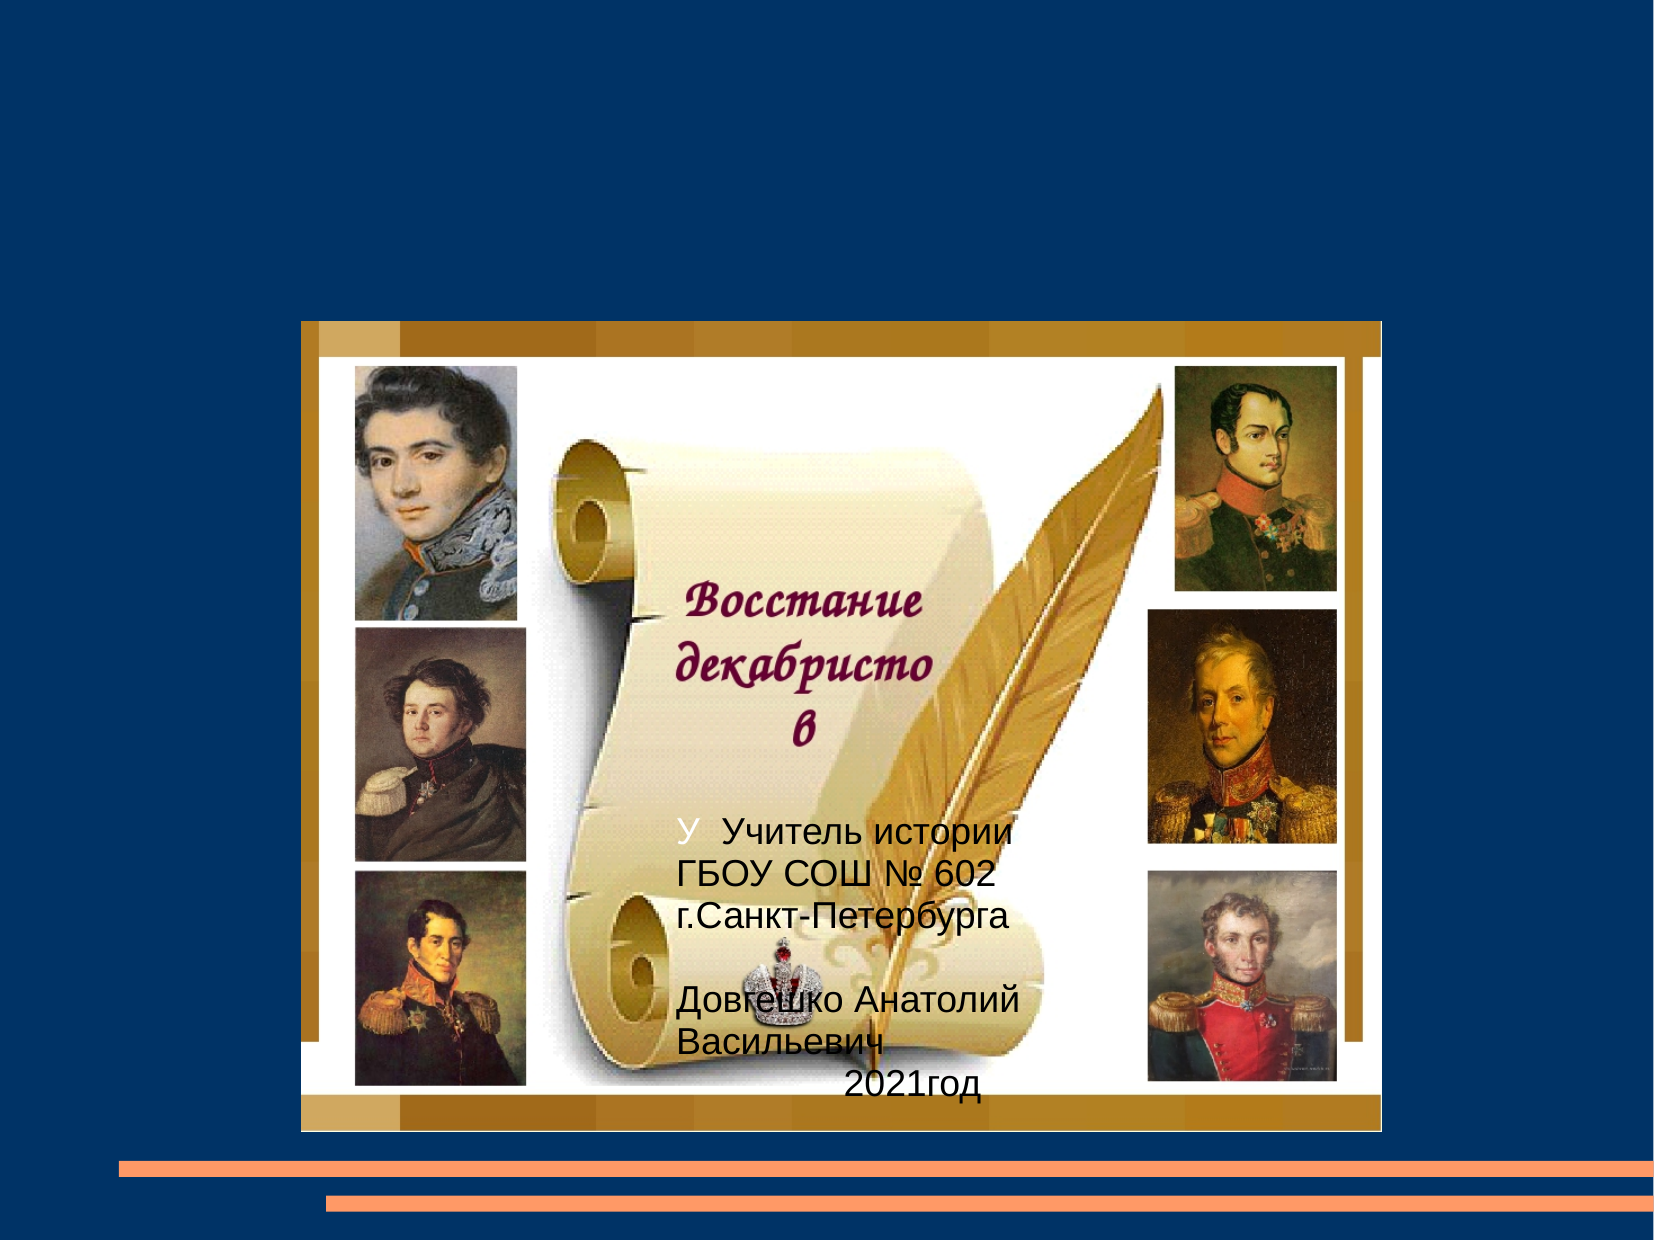

#
У Учитель истории ГБОУ СОШ № 602 г.Санкт-Петербурга Довгешко Анатолий Васильевич 2021год